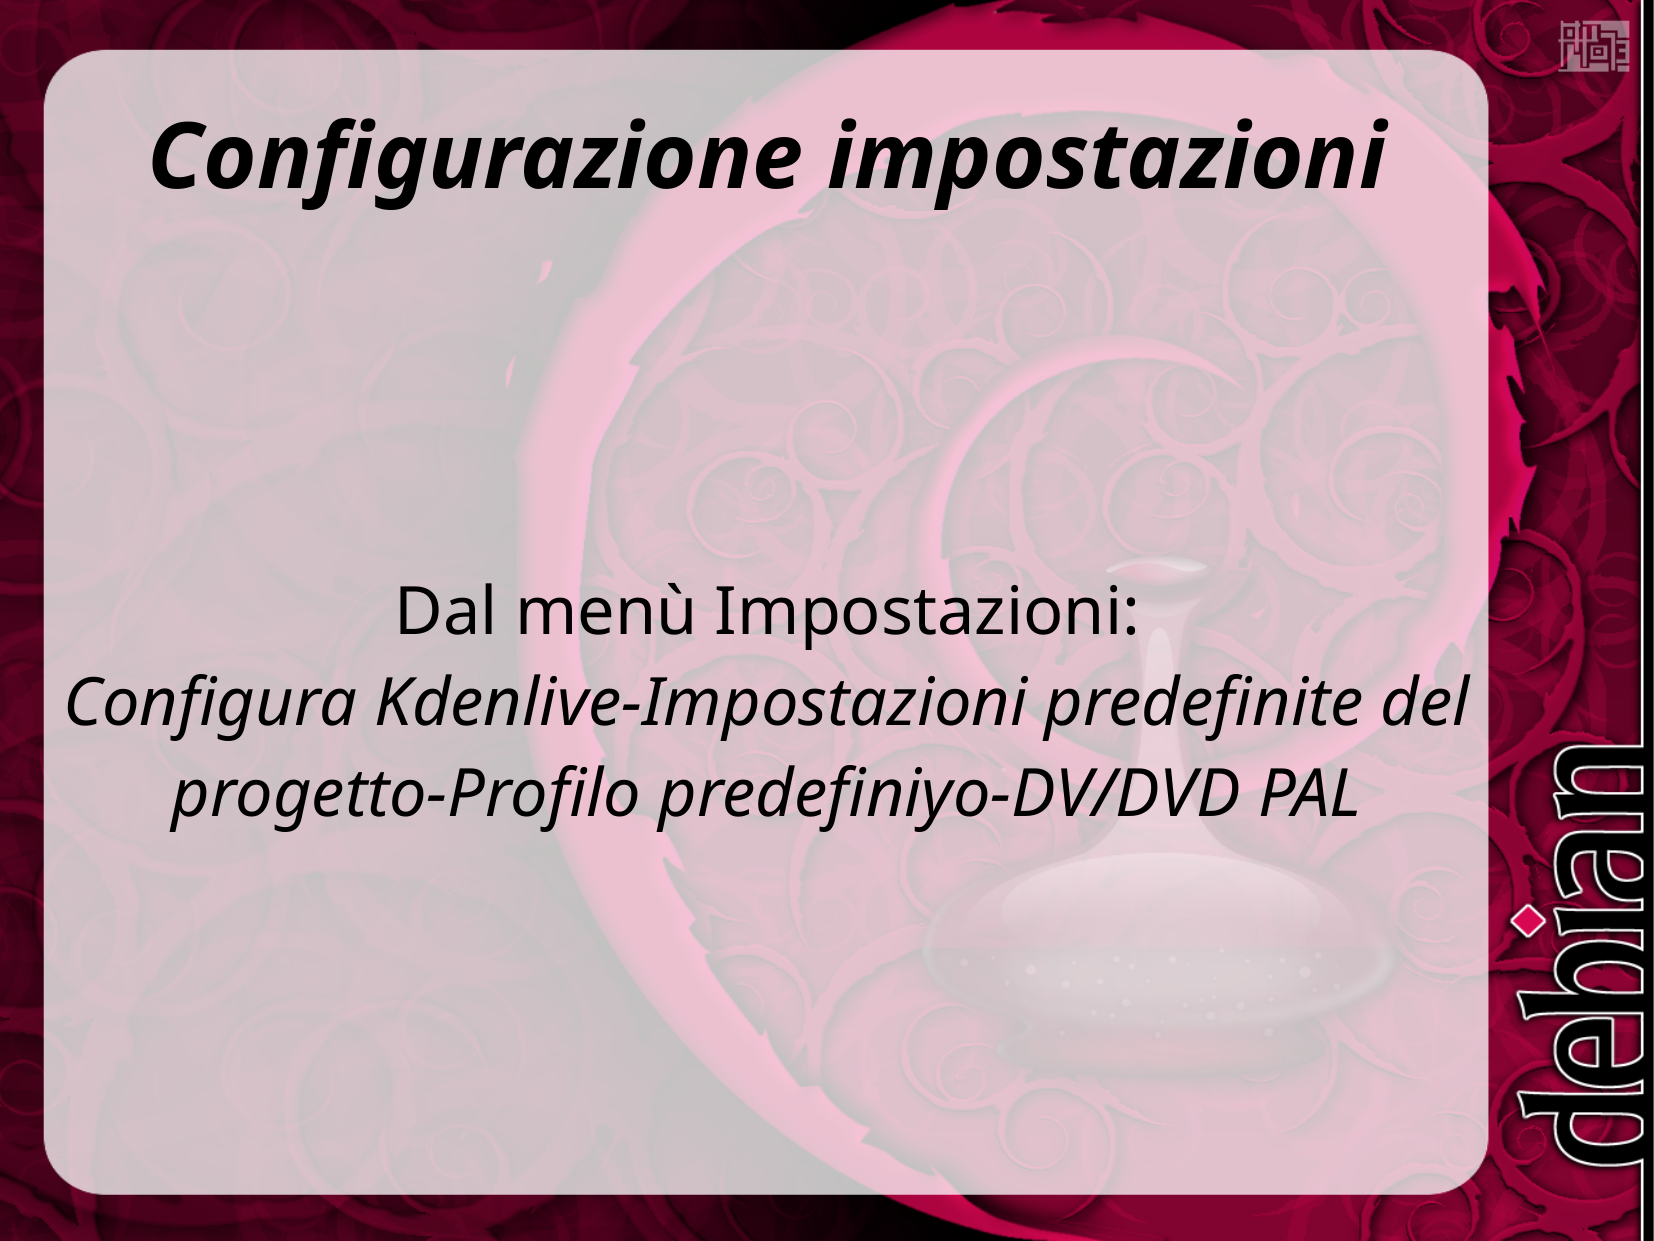

# Configurazione impostazioni
Dal menù Impostazioni:
Configura Kdenlive-Impostazioni predefinite del progetto-Profilo predefiniyo-DV/DVD PAL